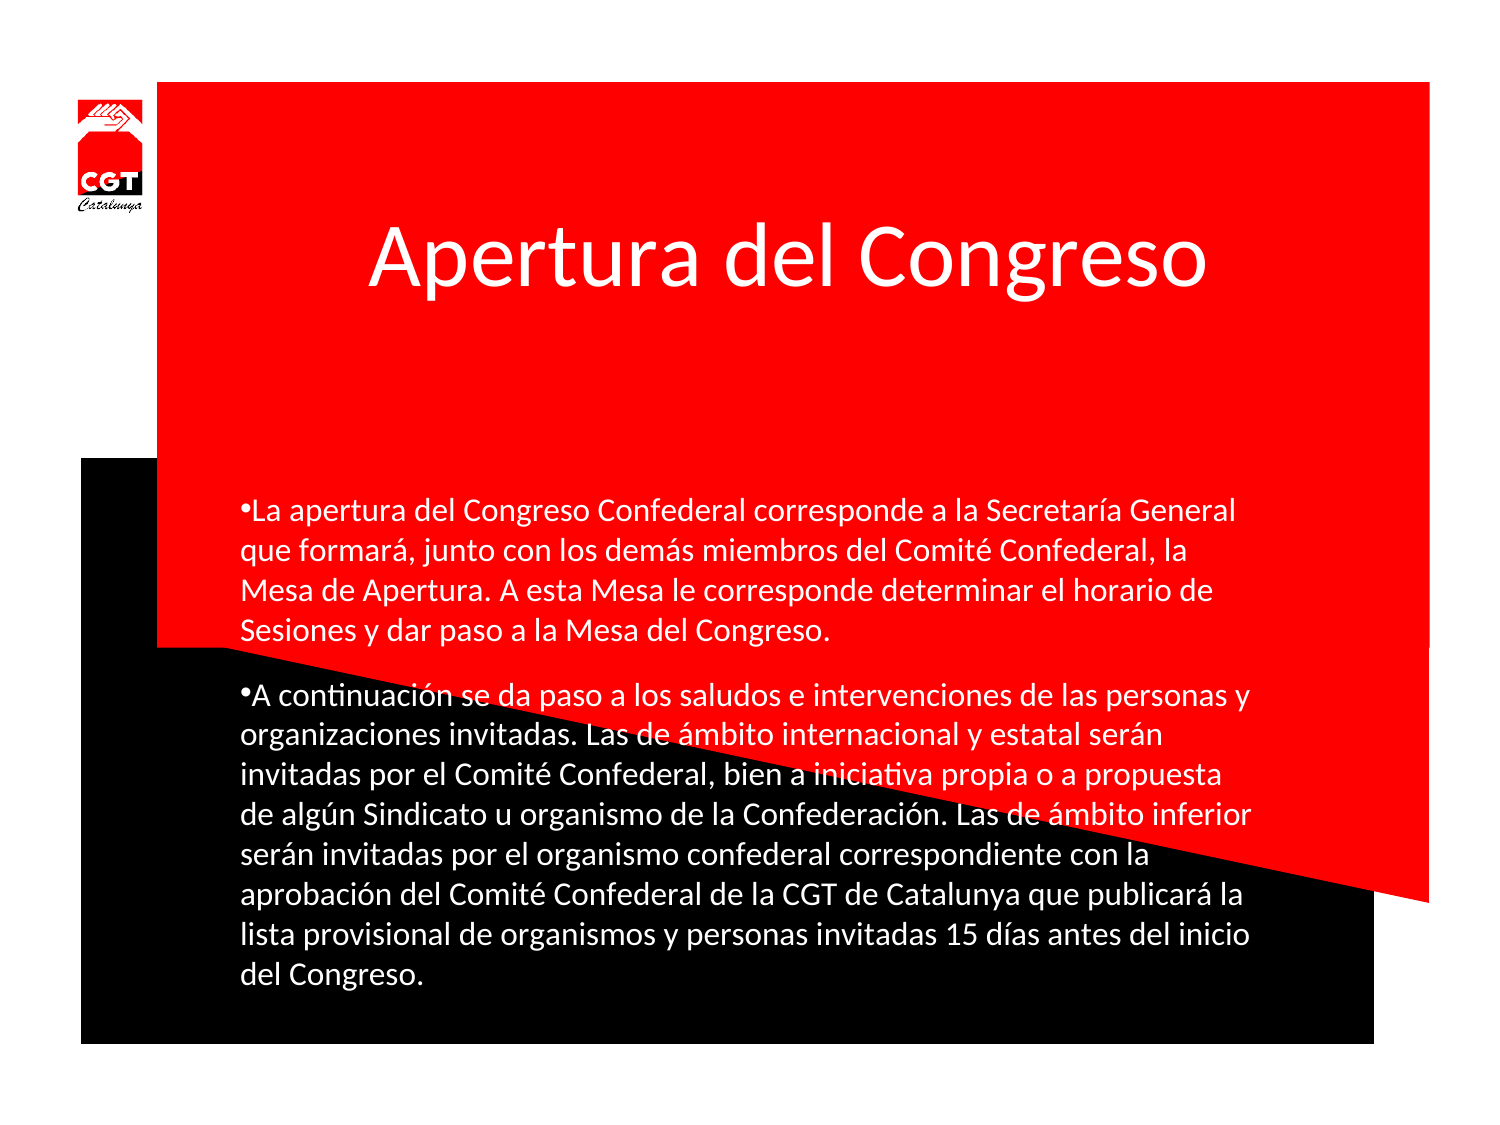

# Apertura del Congreso
La apertura del Congreso Confederal corresponde a la Secretaría General que formará, junto con los demás miembros del Comité Confederal, la Mesa de Apertura. A esta Mesa le corresponde determinar el horario de Sesiones y dar paso a la Mesa del Congreso.
A continuación se da paso a los saludos e intervenciones de las personas y organizaciones invitadas. Las de ámbito internacional y estatal serán invitadas por el Comité Confederal, bien a iniciativa propia o a propuesta de algún Sindicato u organismo de la Confederación. Las de ámbito inferior serán invitadas por el organismo confederal correspondiente con la aprobación del Comité Confederal de la CGT de Catalunya que publicará la lista provisional de organismos y personas invitadas 15 días antes del inicio del Congreso.